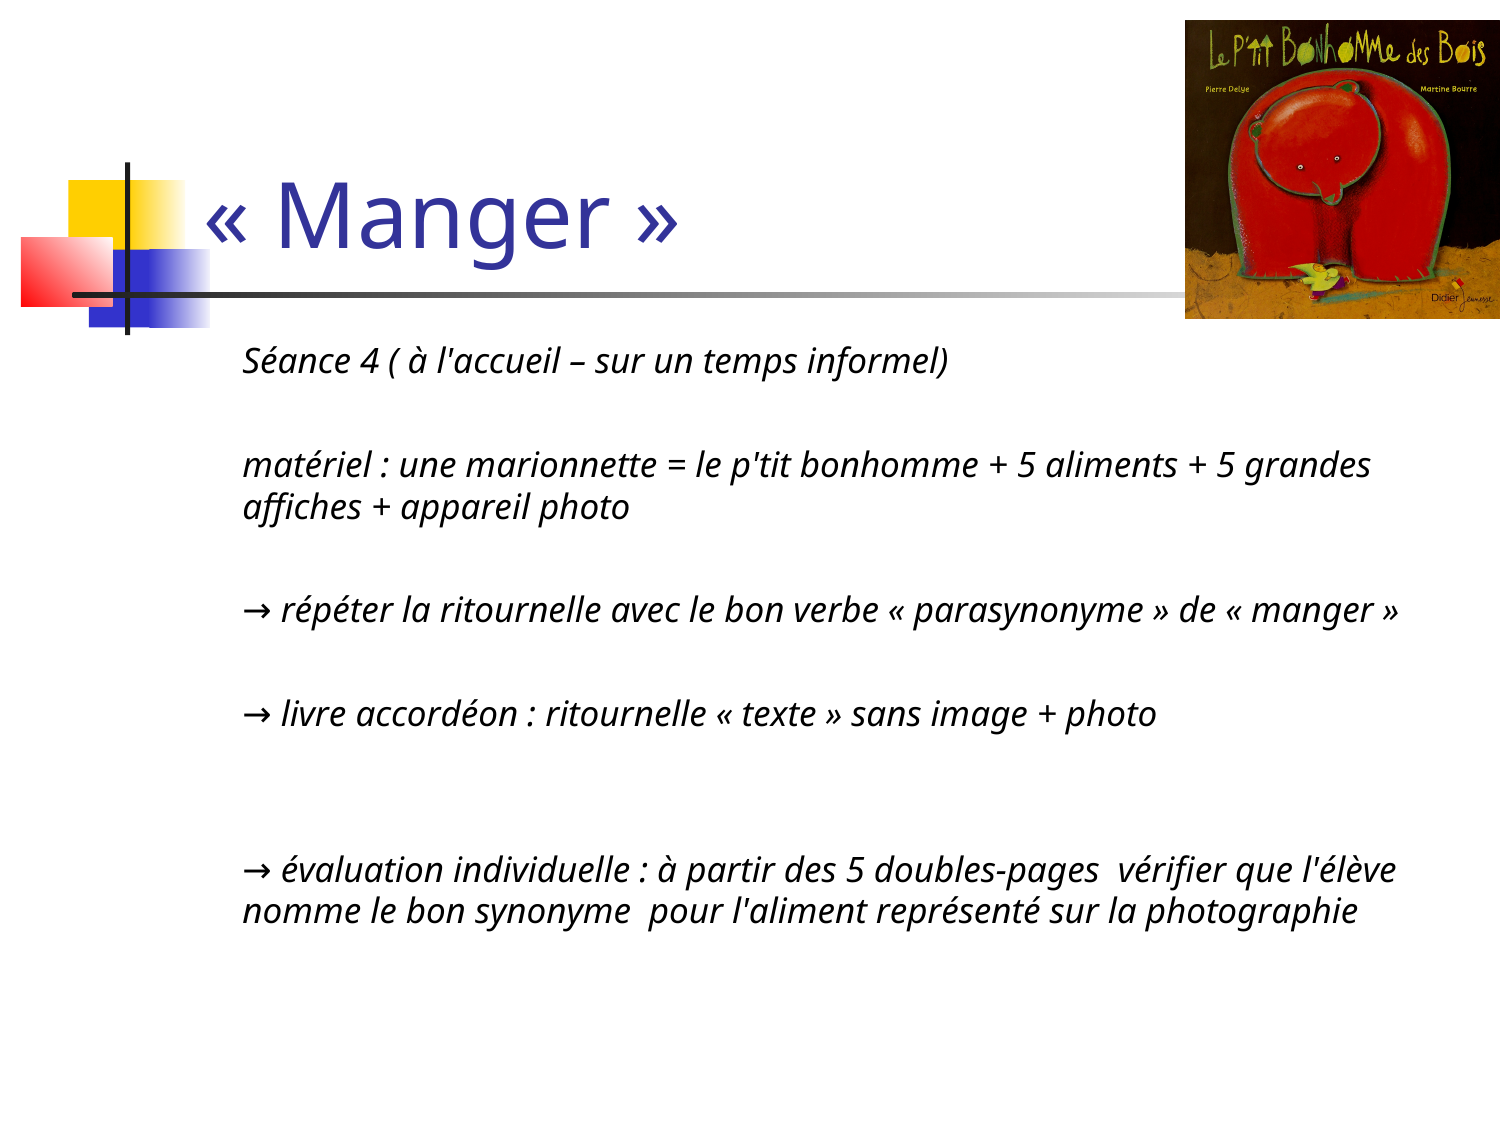

# « Manger »
Séance 4 ( à l'accueil – sur un temps informel)
matériel : une marionnette = le p'tit bonhomme + 5 aliments + 5 grandes affiches + appareil photo
→ répéter la ritournelle avec le bon verbe « parasynonyme » de « manger »
→ livre accordéon : ritournelle « texte » sans image + photo
→ évaluation individuelle : à partir des 5 doubles-pages vérifier que l'élève nomme le bon synonyme pour l'aliment représenté sur la photographie